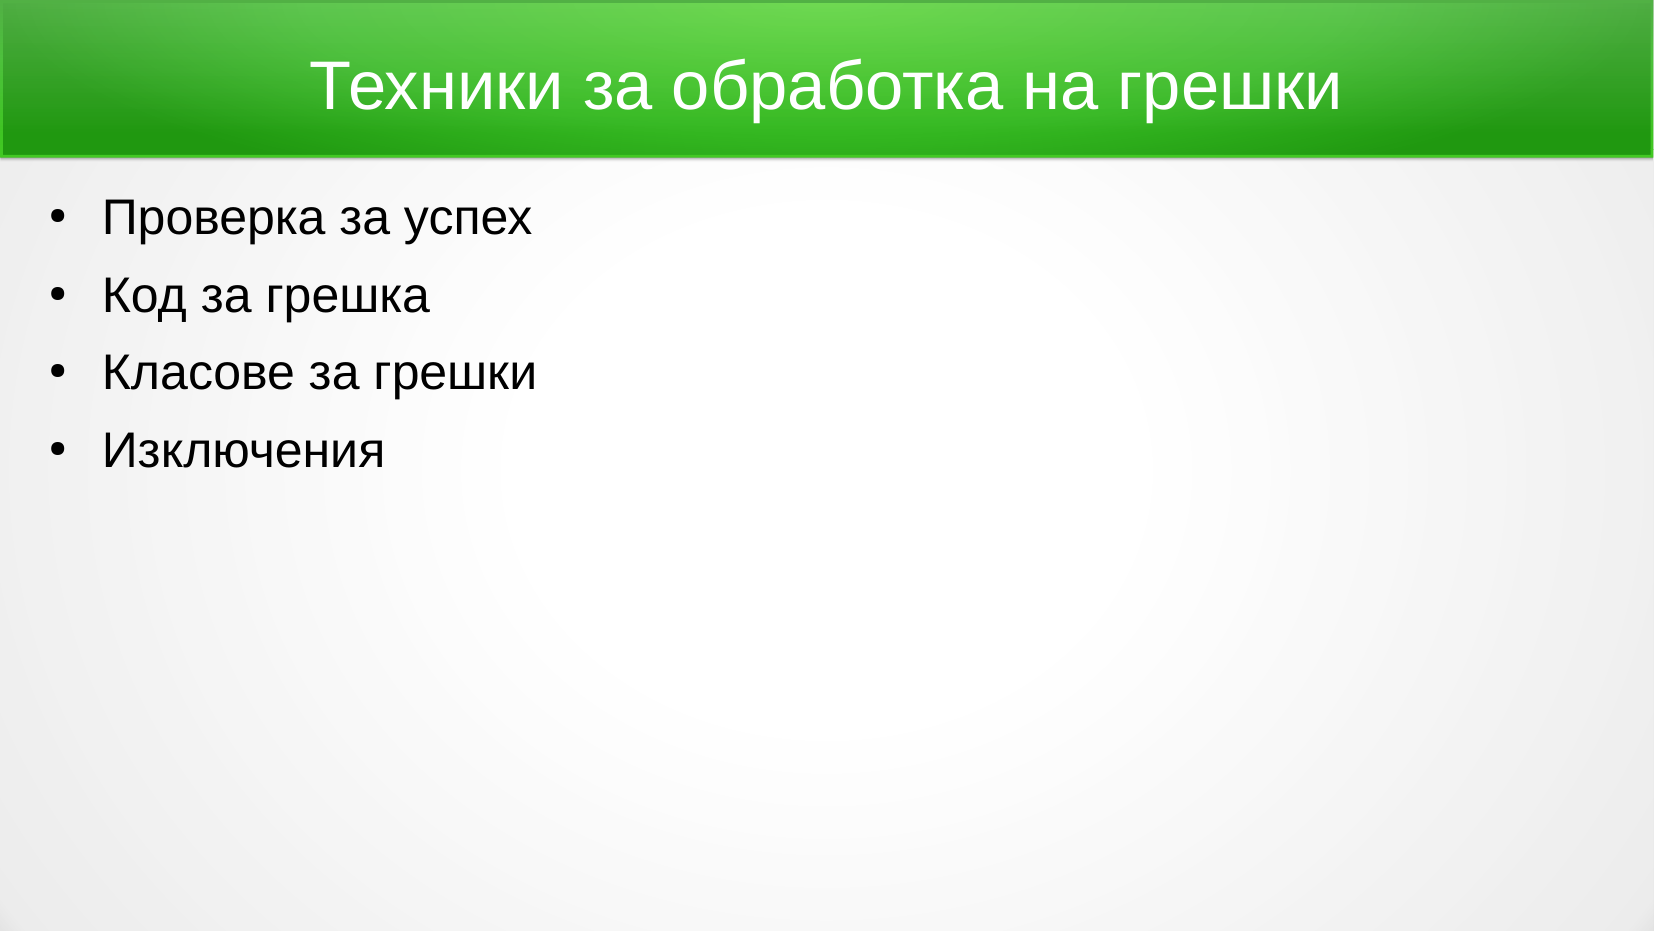

# Техники за обработка на грешки
Проверка за успех
Код за грешка
Класове за грешки
Изключения